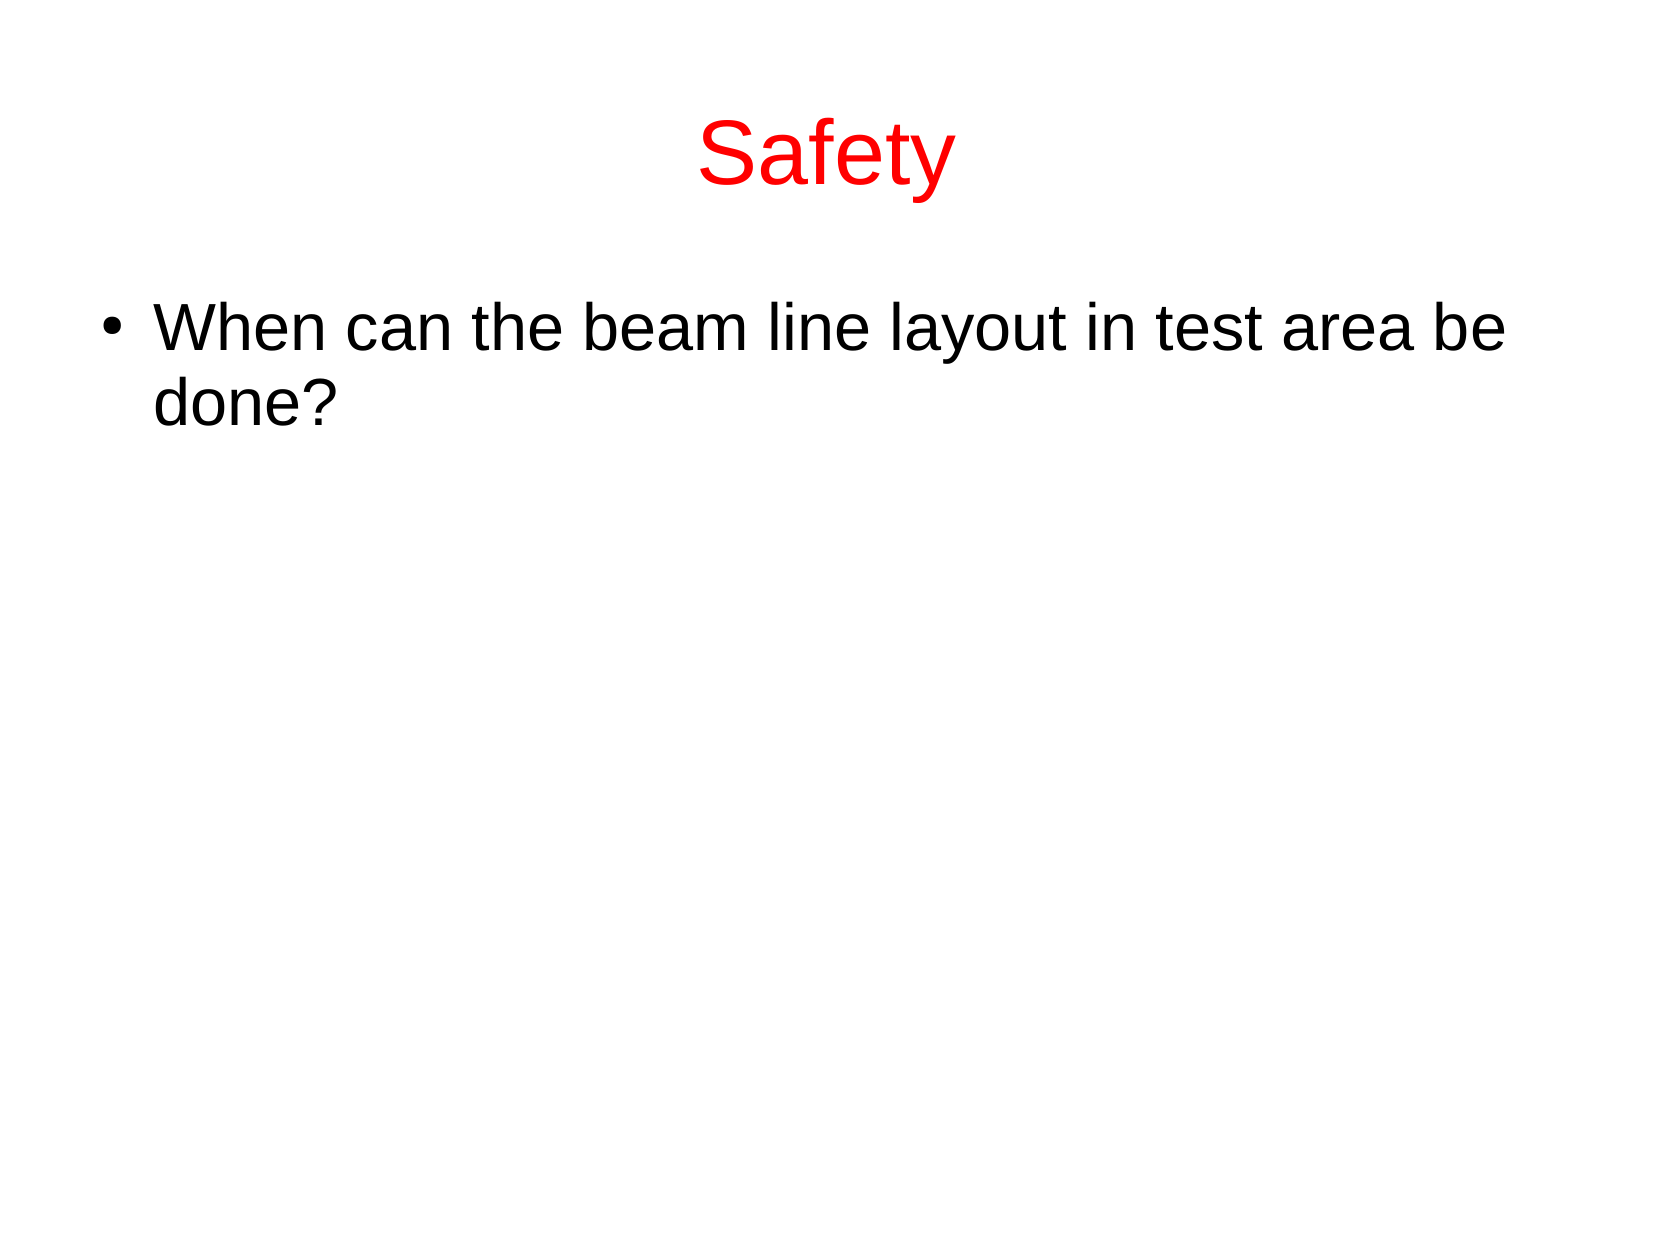

# Safety
When can the beam line layout in test area be done?